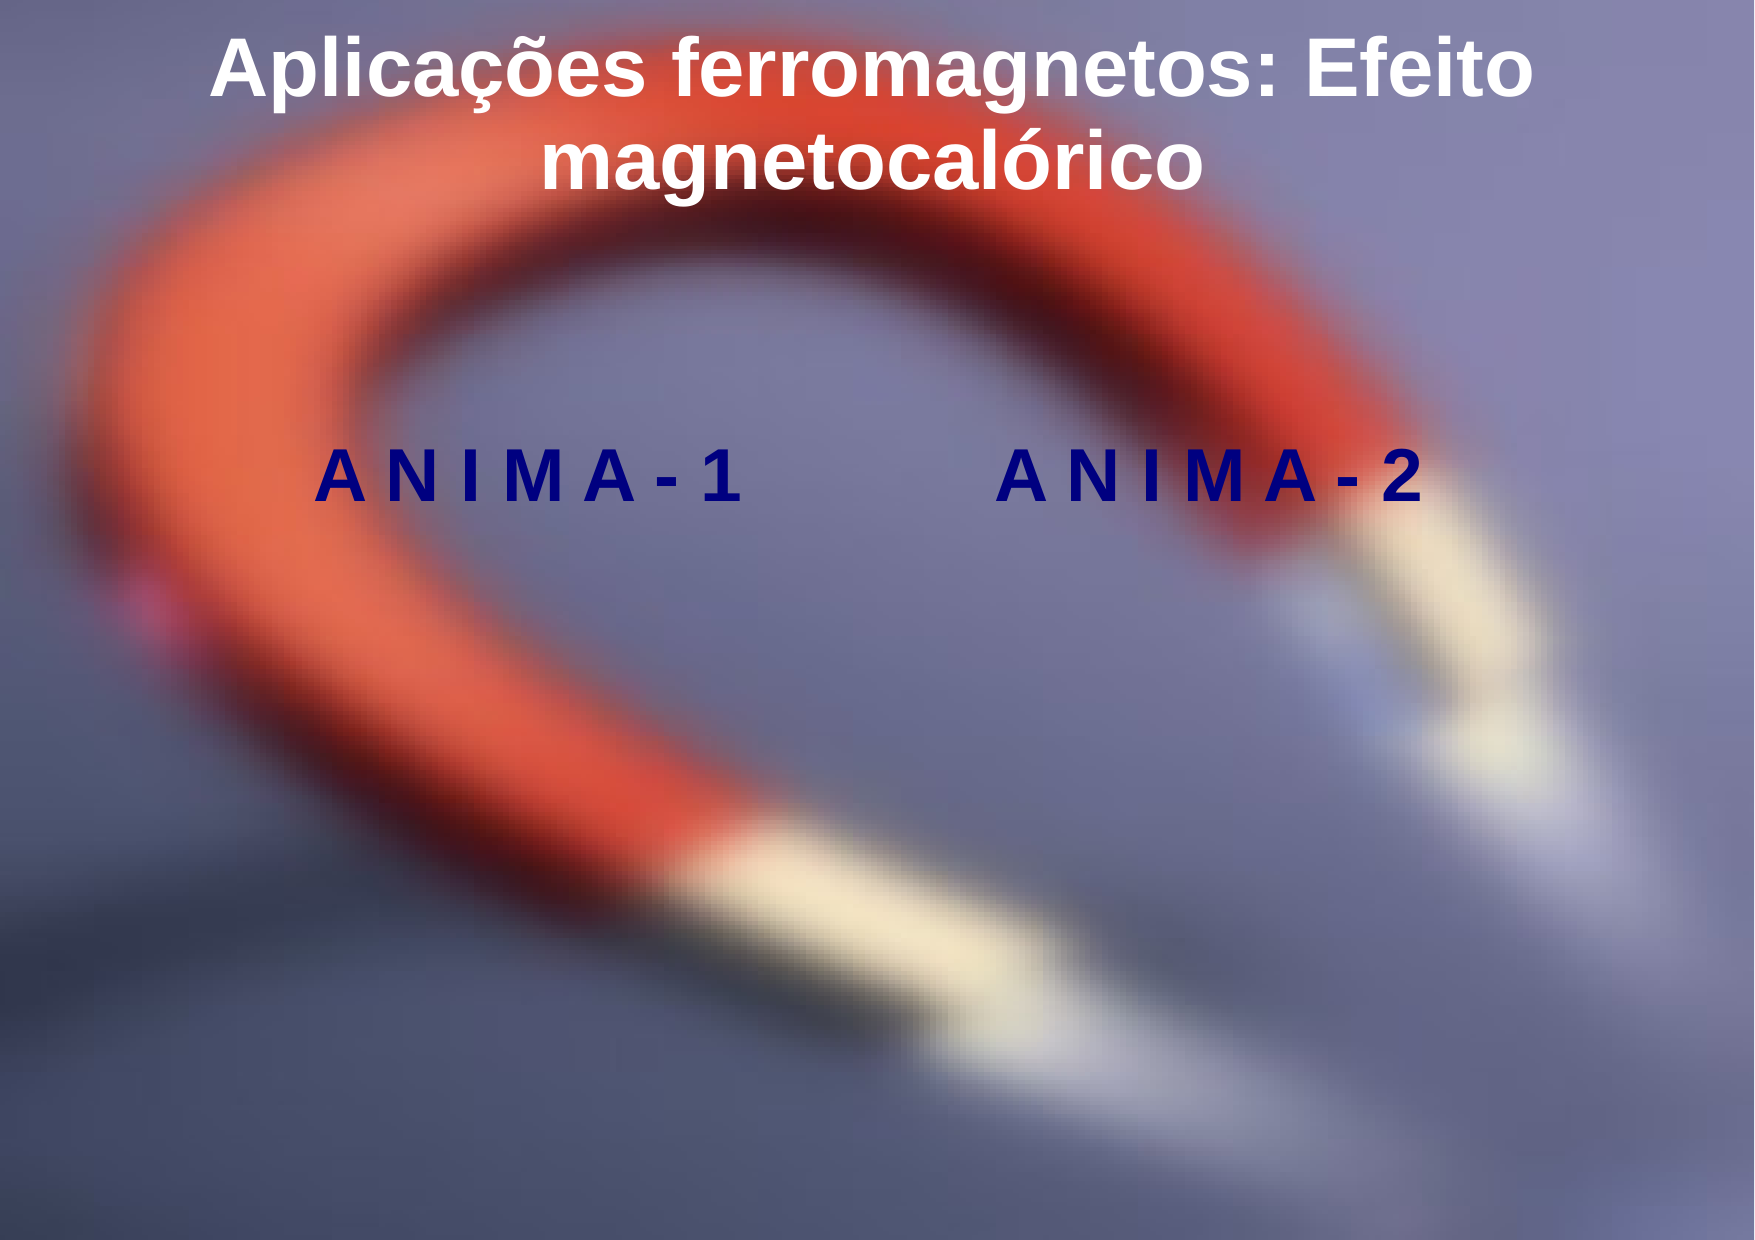

# Aplicações ferromagnetos: Efeito magnetocalórico
A N I M A - 1
A N I M A - 2